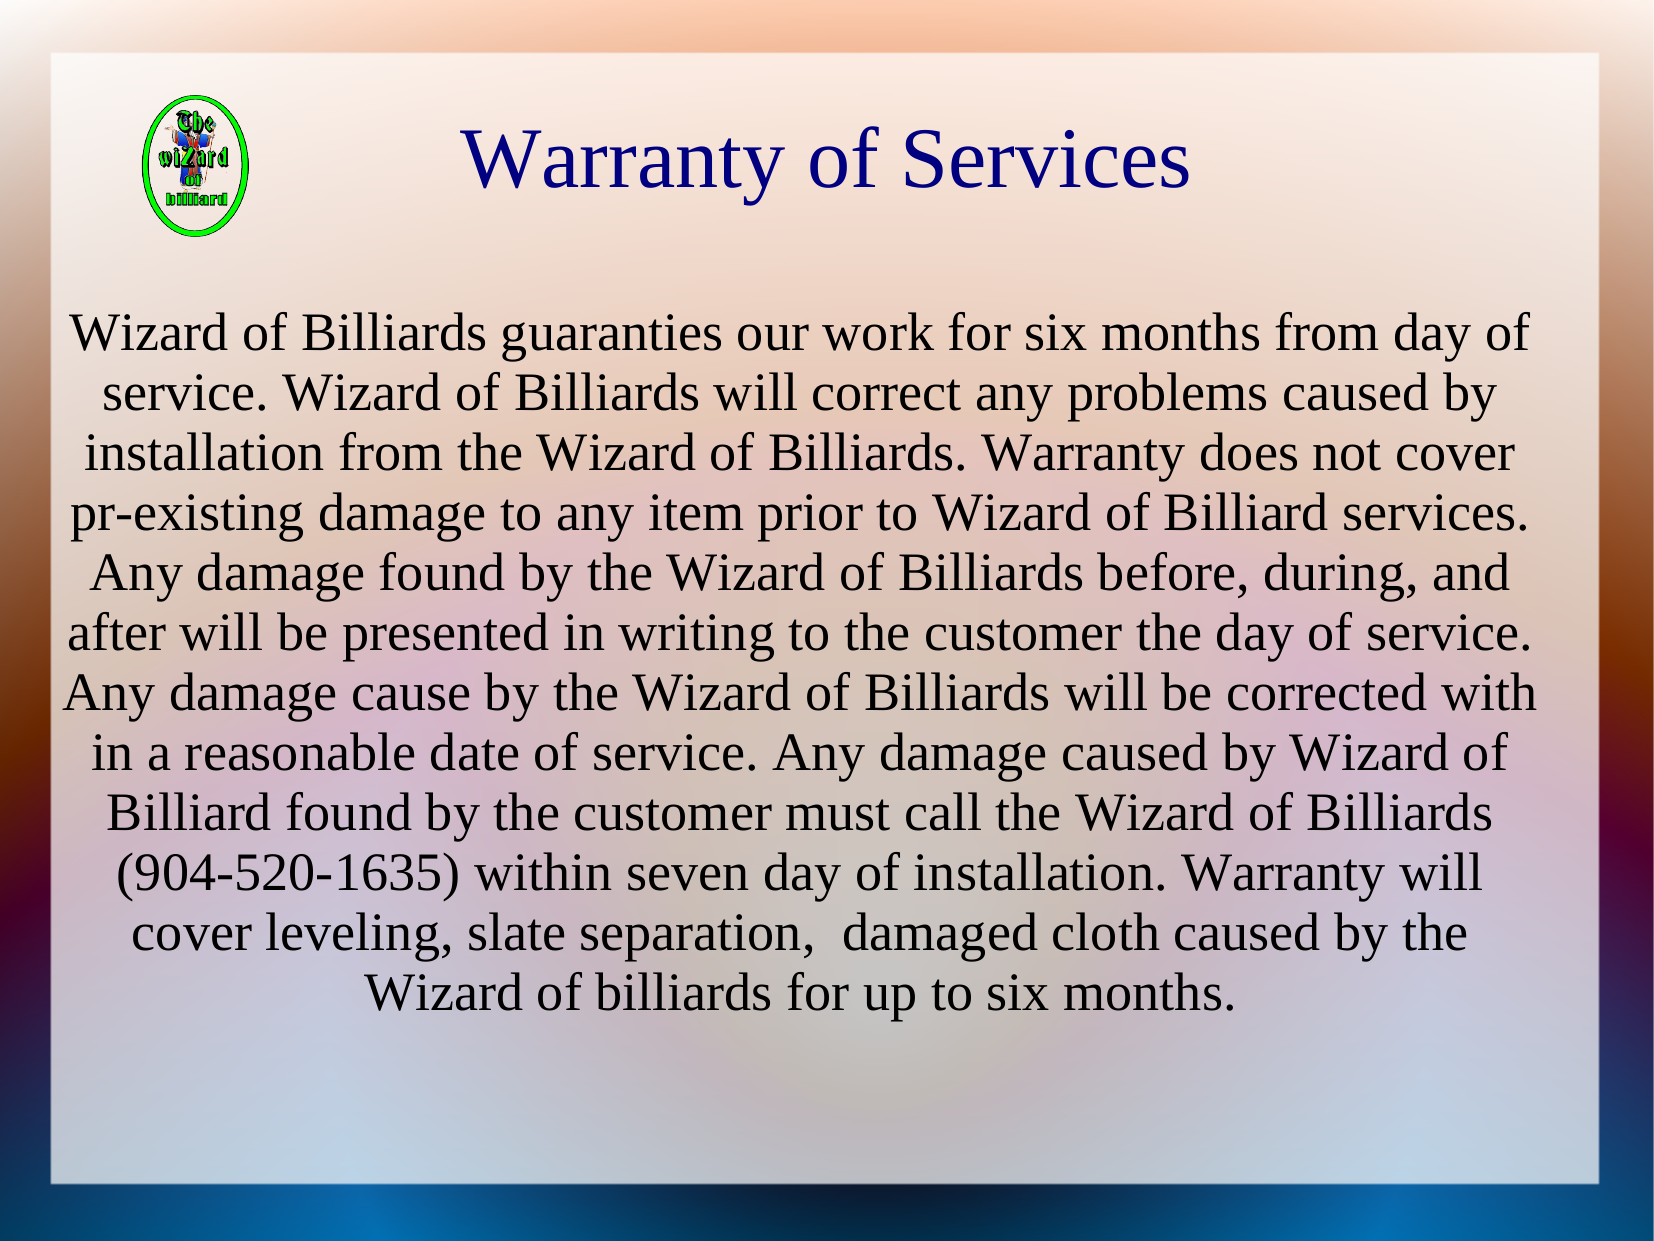

# Warranty of Services
Wizard of Billiards guaranties our work for six months from day of service. Wizard of Billiards will correct any problems caused by installation from the Wizard of Billiards. Warranty does not cover pr-existing damage to any item prior to Wizard of Billiard services. Any damage found by the Wizard of Billiards before, during, and after will be presented in writing to the customer the day of service. Any damage cause by the Wizard of Billiards will be corrected with in a reasonable date of service. Any damage caused by Wizard of Billiard found by the customer must call the Wizard of Billiards (904-520-1635) within seven day of installation. Warranty will cover leveling, slate separation, damaged cloth caused by the Wizard of billiards for up to six months.